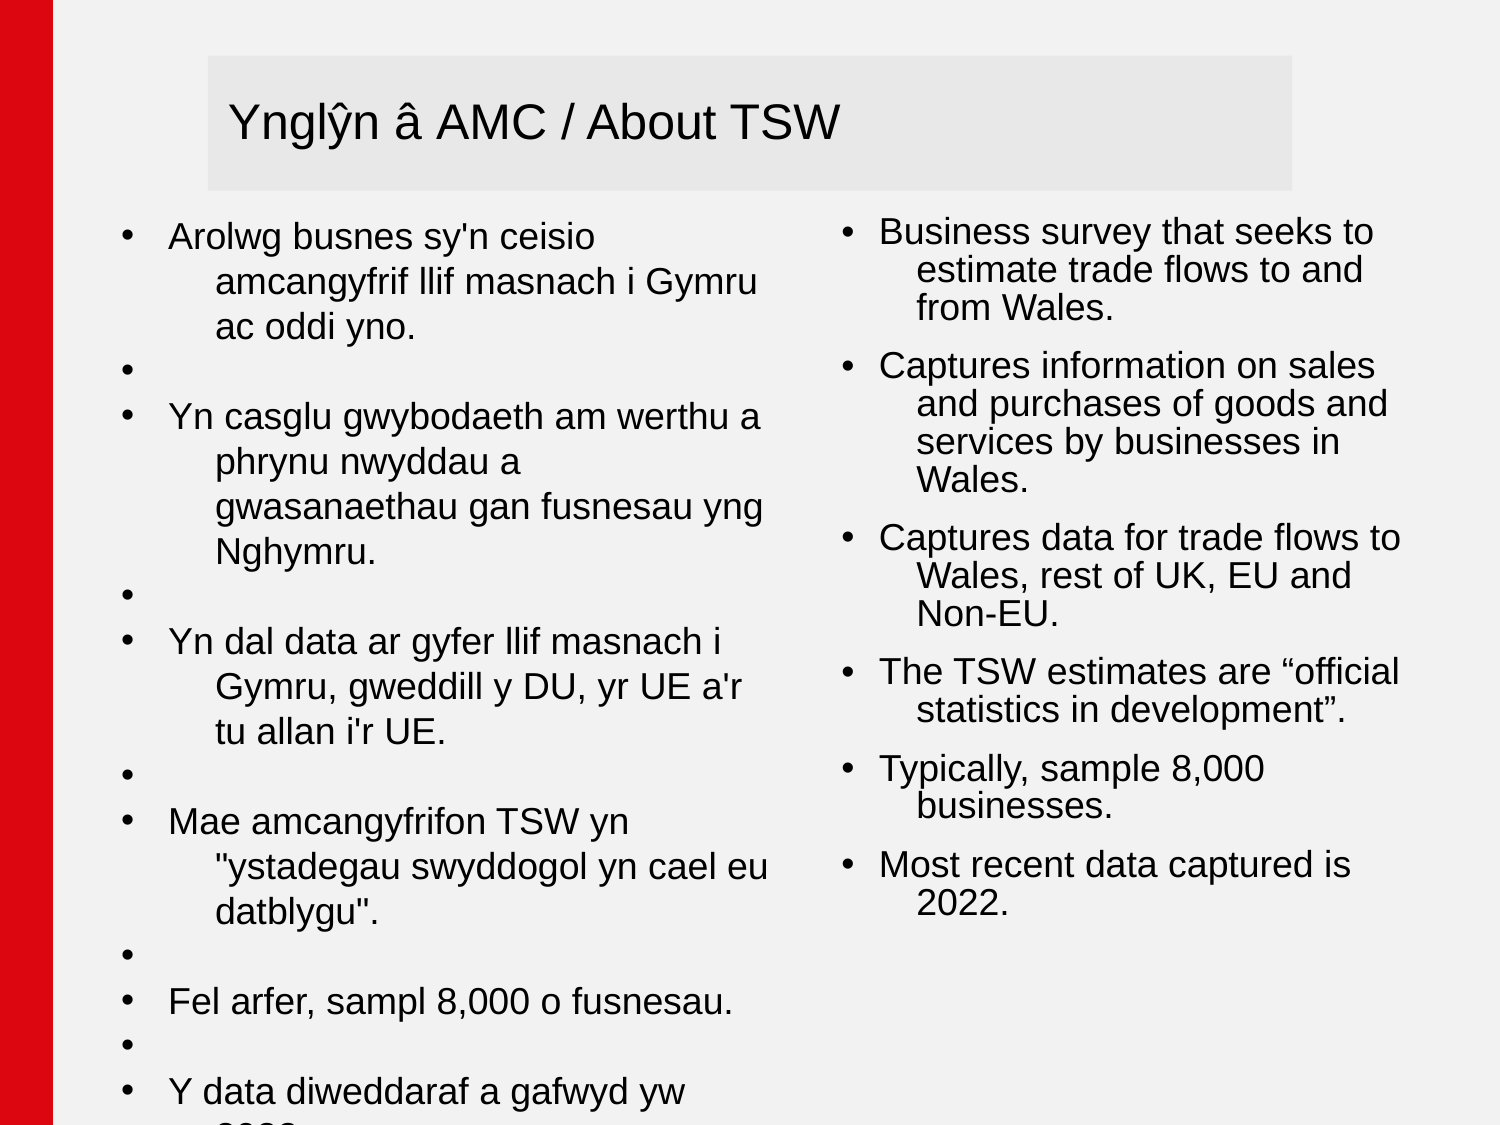

Ynglŷn â AMC / About TSW
# Business survey that seeks to estimate trade flows to and from Wales.
Captures information on sales and purchases of goods and services by businesses in Wales.
Captures data for trade flows to Wales, rest of UK, EU and Non-EU.
The TSW estimates are “official statistics in development”.
Typically, sample 8,000 businesses.
Most recent data captured is 2022.
Arolwg busnes sy'n ceisio amcangyfrif llif masnach i Gymru ac oddi yno.​
Yn casglu gwybodaeth am werthu a phrynu nwyddau a gwasanaethau gan fusnesau yng Nghymru.
Yn dal data ar gyfer llif masnach i Gymru, gweddill y DU, yr UE a'r tu allan i'r UE.​
Mae amcangyfrifon TSW yn "ystadegau swyddogol yn cael eu datblygu".
Fel arfer, sampl 8,000 o fusnesau.
Y data diweddaraf a gafwyd yw 2022.